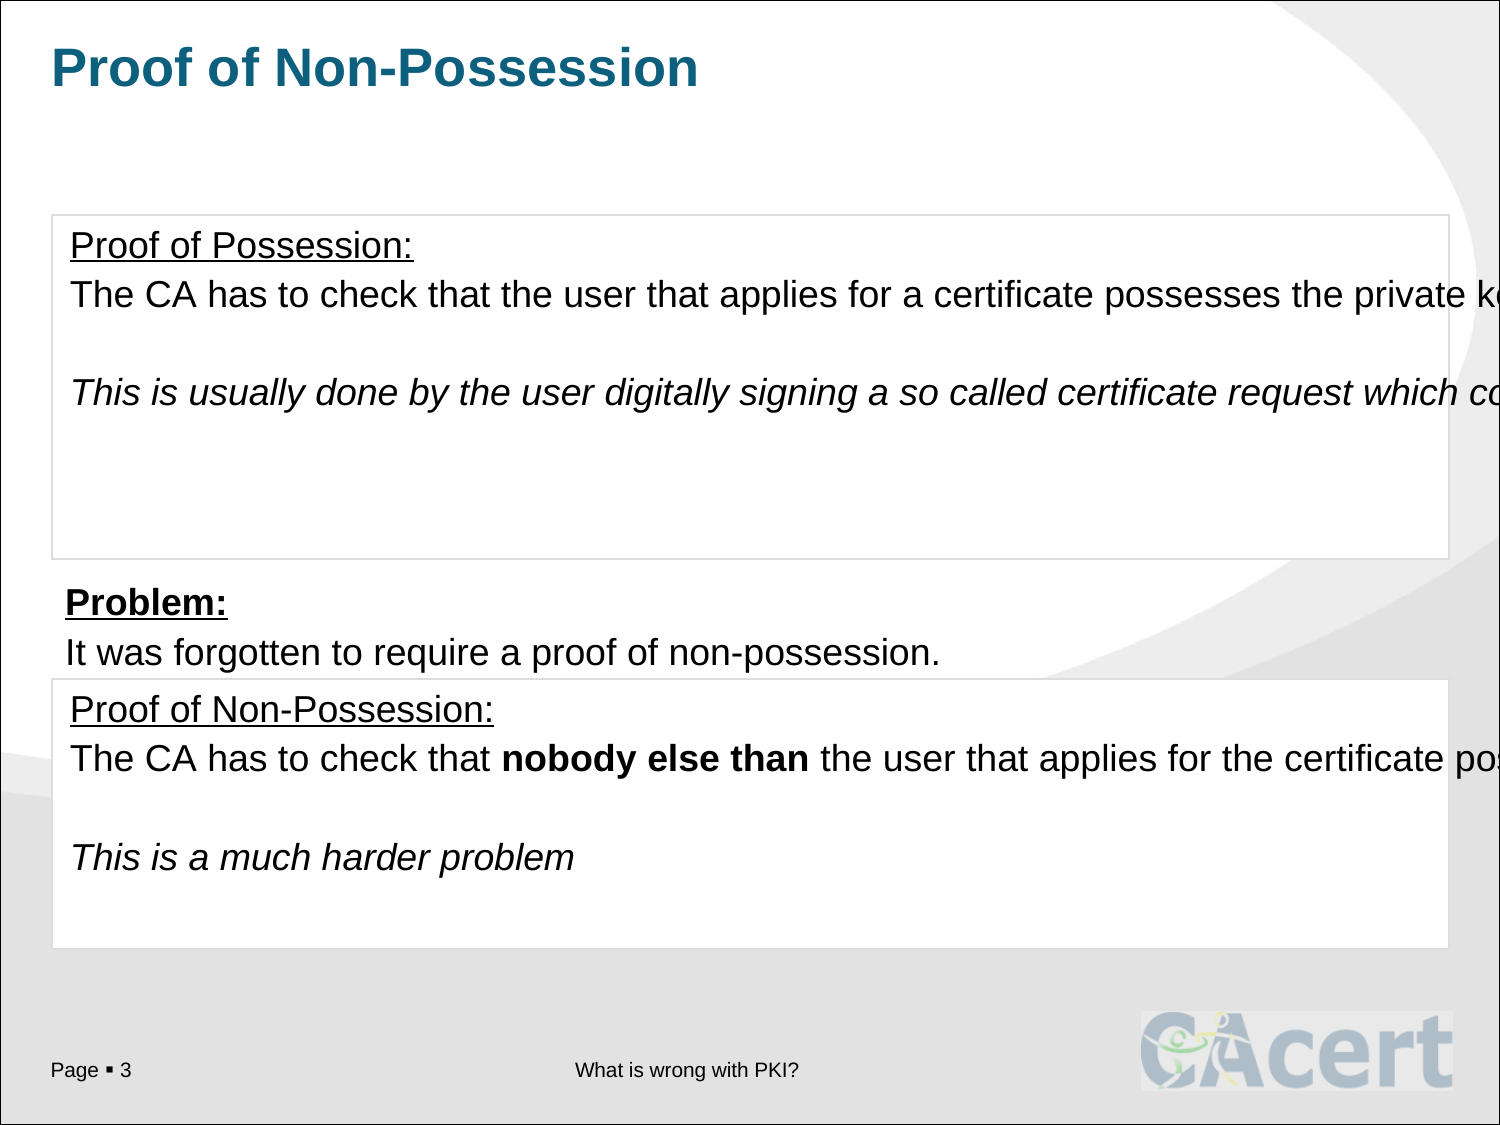

# Proof of Non-Possession
Proof of Possession:
The CA has to check that the user that applies for a certificate possesses the private key.
This is usually done by the user digitally signing a so called certificate request which contains the public key, the identity that is demanded for the certificate, and sometimes a nonce.
Problem:
It was forgotten to require a proof of non-possession.
Proof of Non-Possession:
The CA has to check that nobody else than the user that applies for the certificate possesses the private key
This is a much harder problem
What is wrong with PKI?